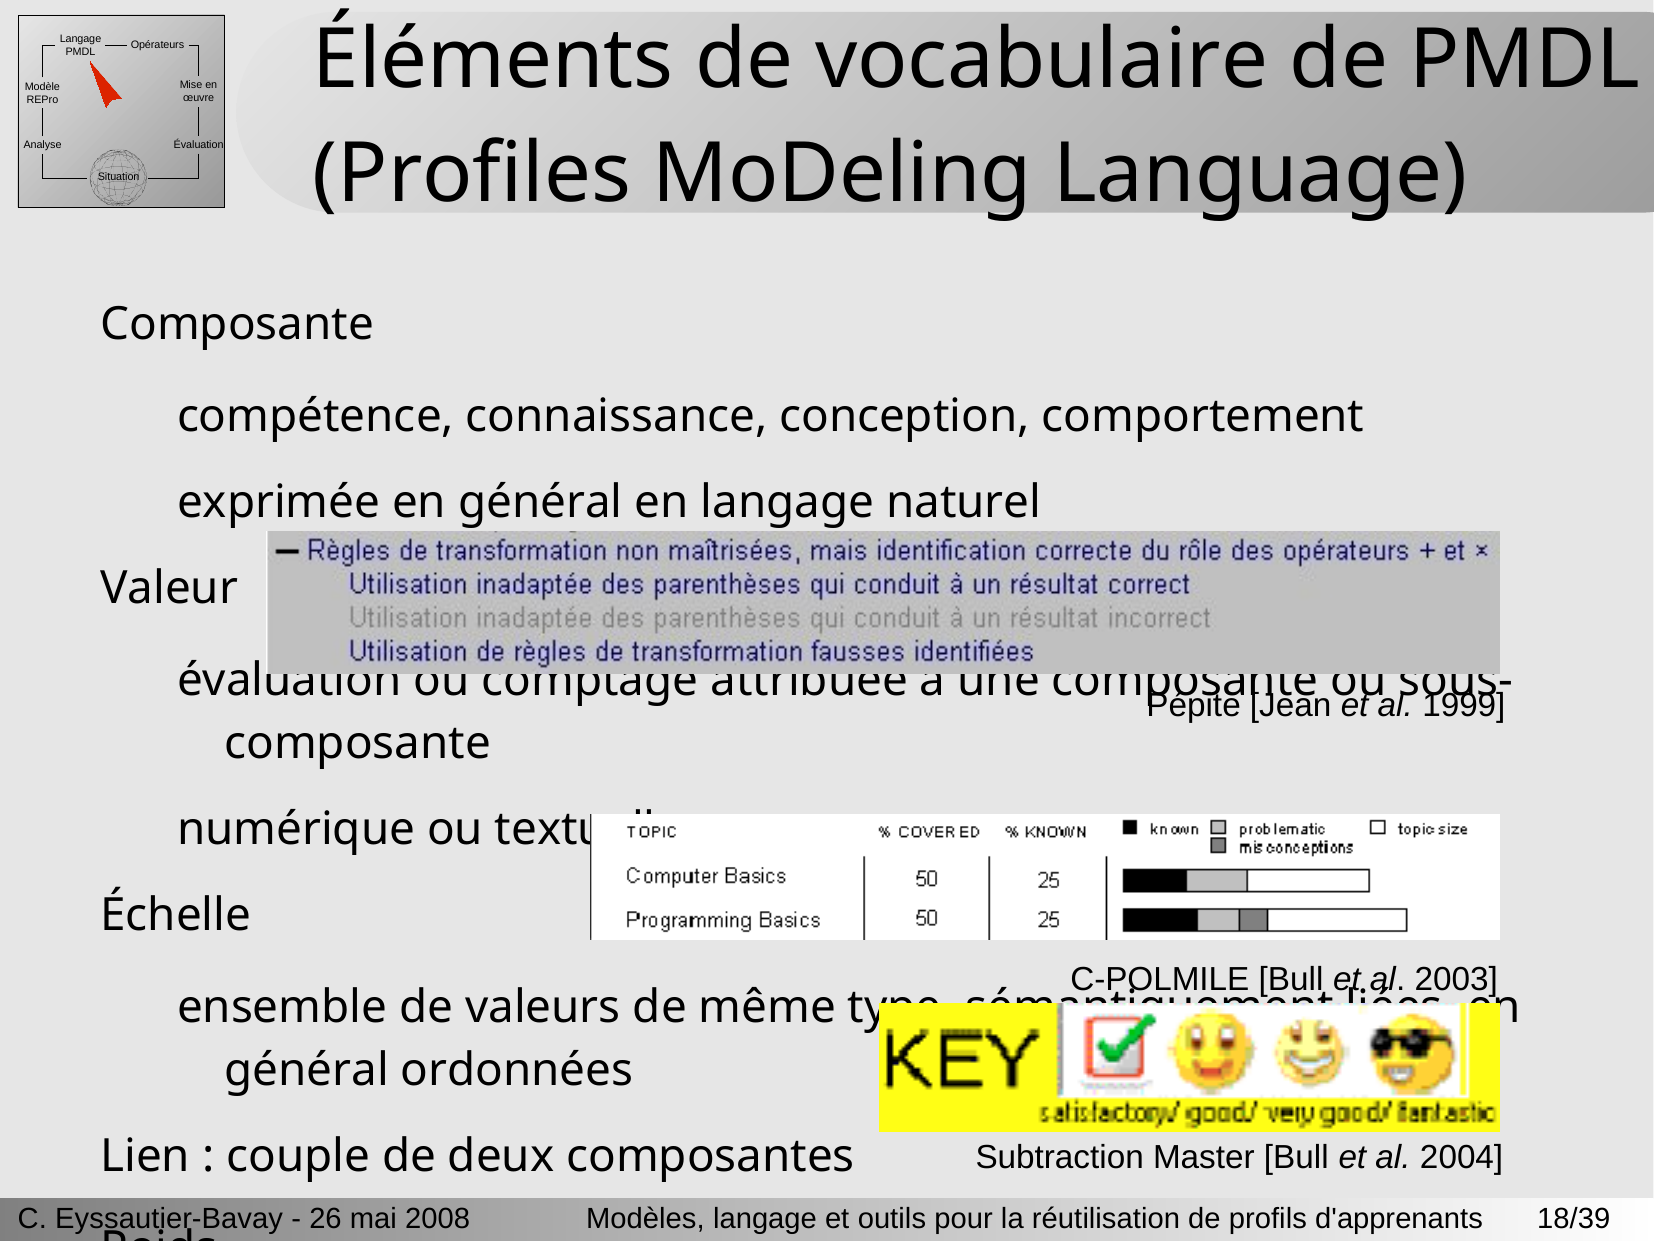

# Éléments de vocabulaire de PMDL (Profiles MoDeling Language)
Composante
compétence, connaissance, conception, comportement
exprimée en général en langage naturel
Valeur
évaluation ou comptage attribuée à une composante ou sous-composante
numérique ou textuelle
Échelle
ensemble de valeurs de même type, sémantiquement liées, en général ordonnées
Lien : couple de deux composantes
Poids
Pépite [Jean et al. 1999]
C-POLMILE [Bull et al. 2003]
Subtraction Master [Bull et al. 2004]
07 Mars 2008
Modèles, langage et outils pour la réutilisation de profils d'apprenants
18